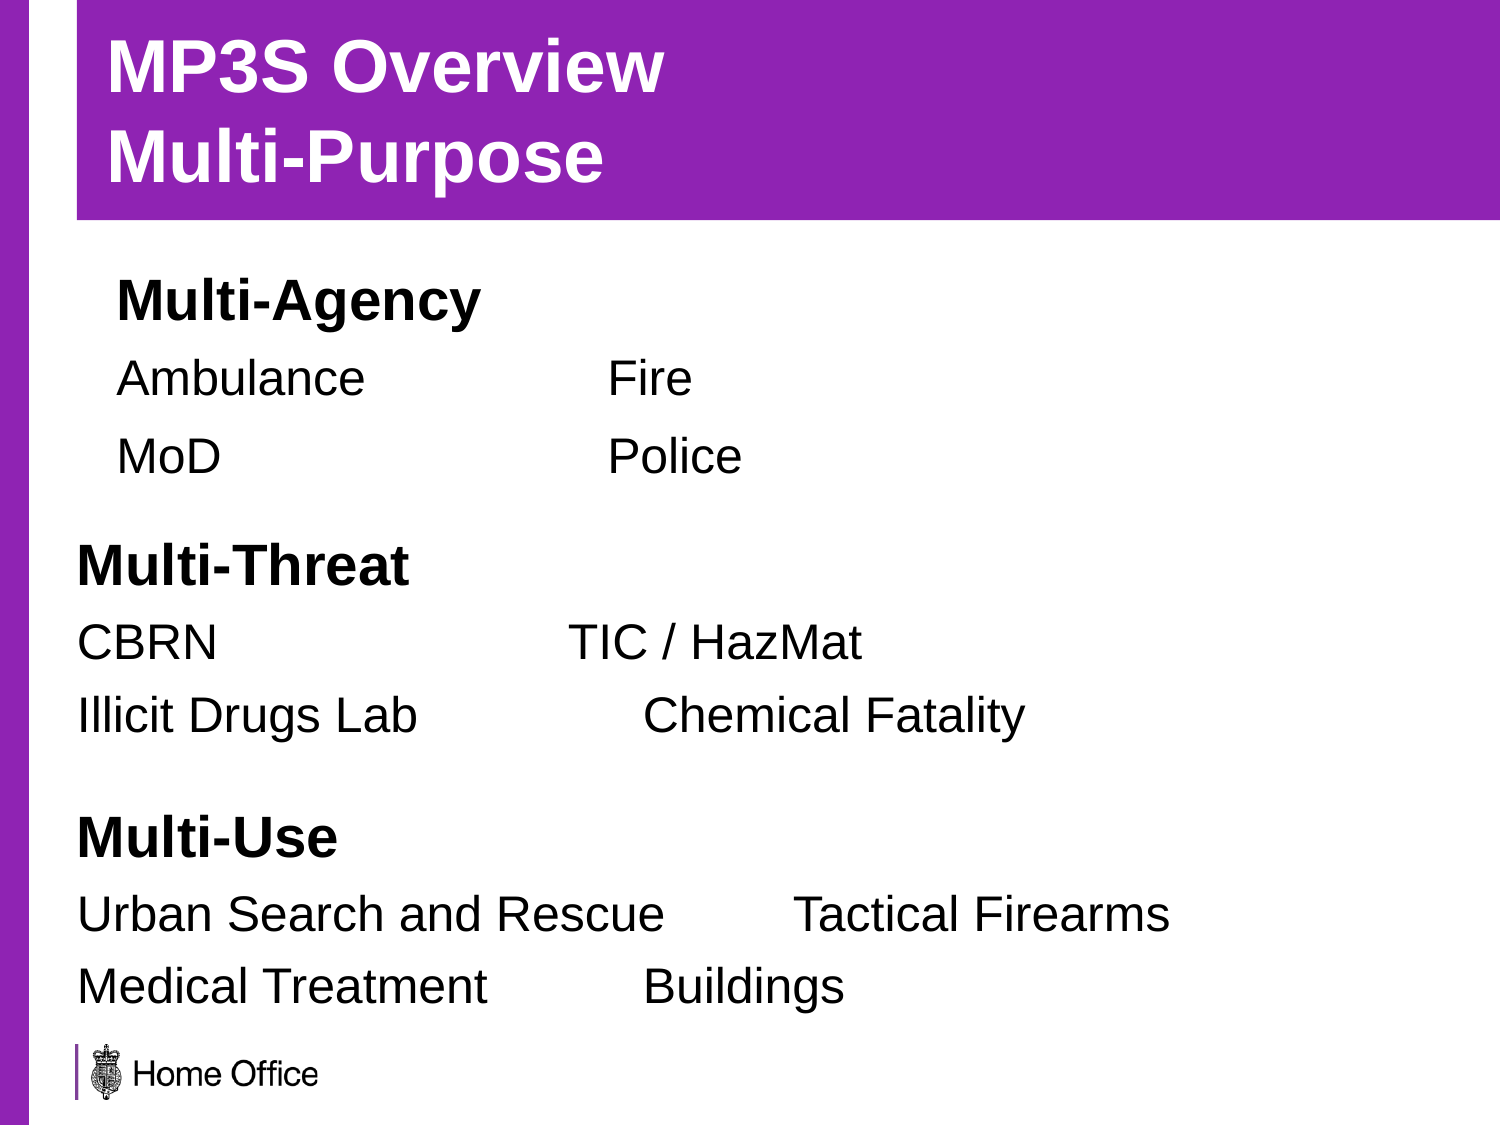

# MP3S Overview Multi-Purpose
Multi-Agency
Ambulance				Fire
MoD 					Police
Multi-Threat
CBRN					TIC / HazMat
Illicit Drugs Lab			Chemical Fatality
Multi-Use
Urban Search and Rescue		Tactical Firearms
Medical Treatment			Buildings